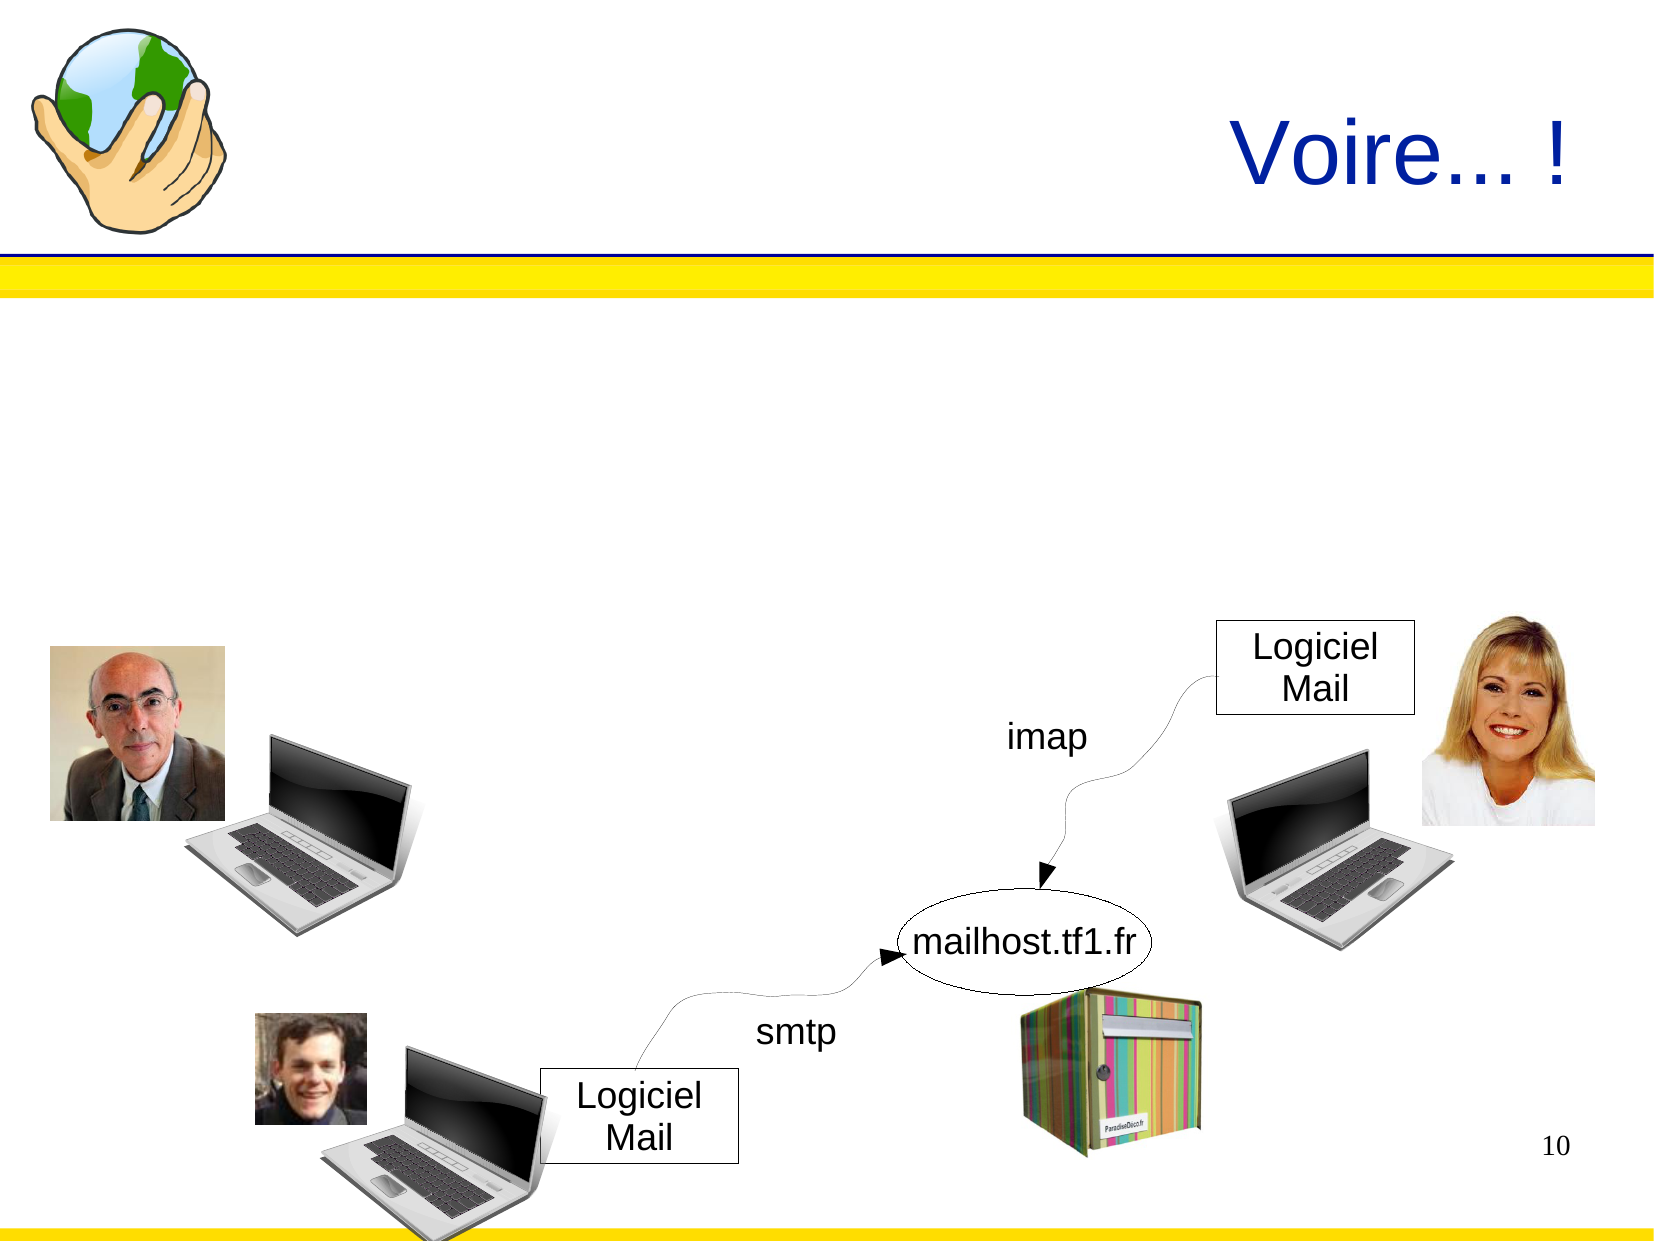

# Voire... !
Logiciel
Mail
imap
mailhost.tf1.fr
smtp
Logiciel
Mail
10